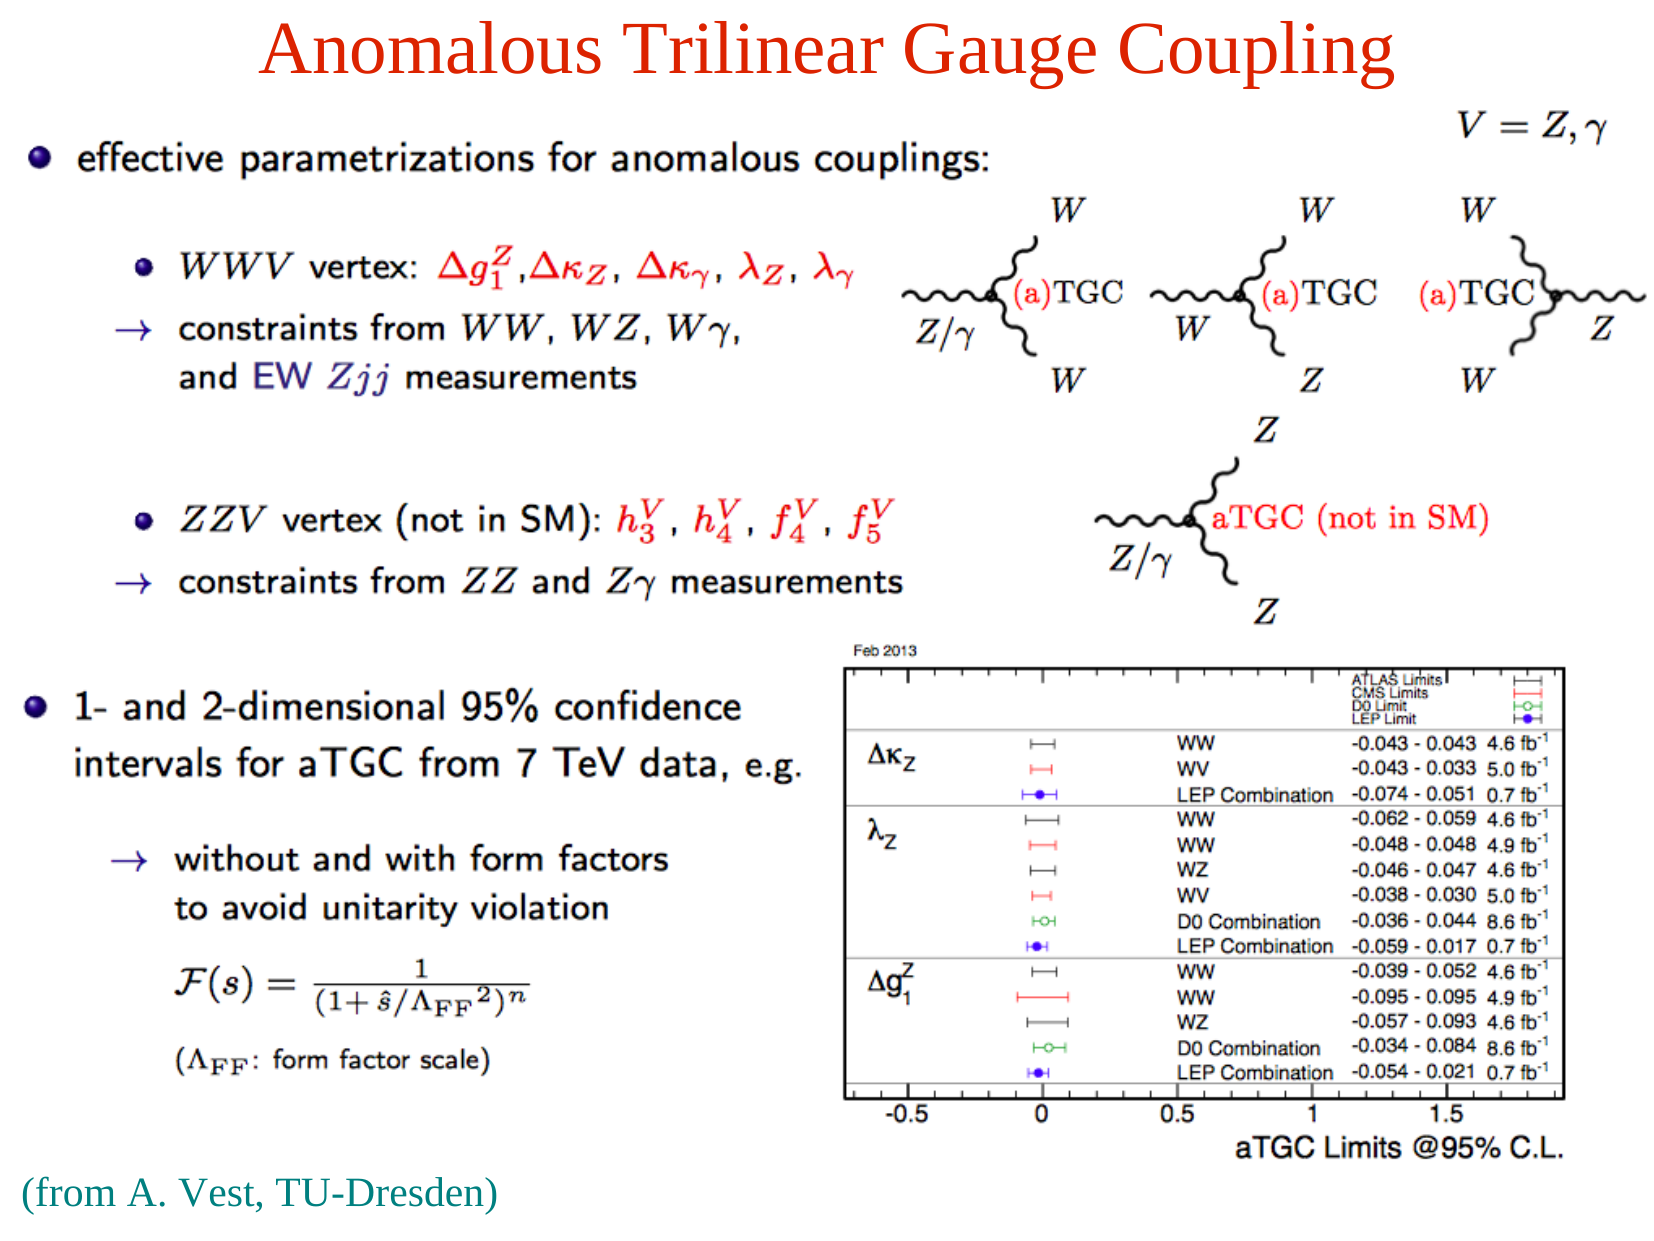

# Anomalous Trilinear Gauge Coupling
(from A. Vest, TU-Dresden)